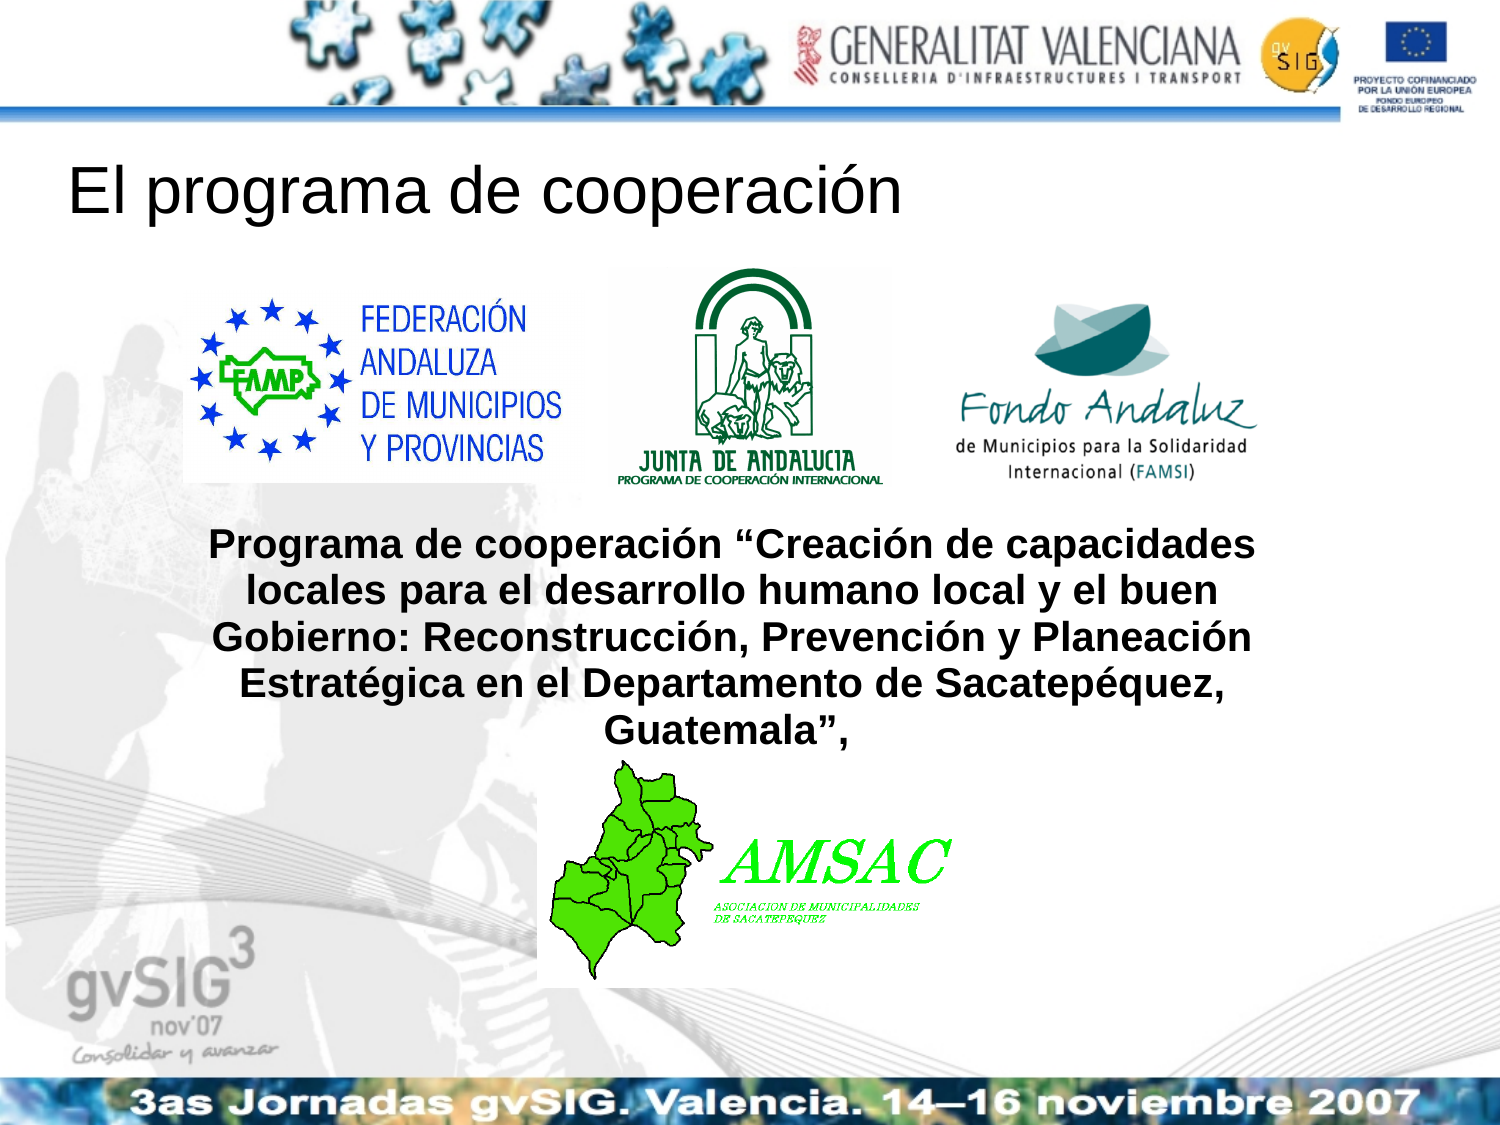

# El programa de cooperación
Programa de cooperación “Creación de capacidades locales para el desarrollo humano local y el buen Gobierno: Reconstrucción, Prevención y Planeación Estratégica en el Departamento de Sacatepéquez, Guatemala”,